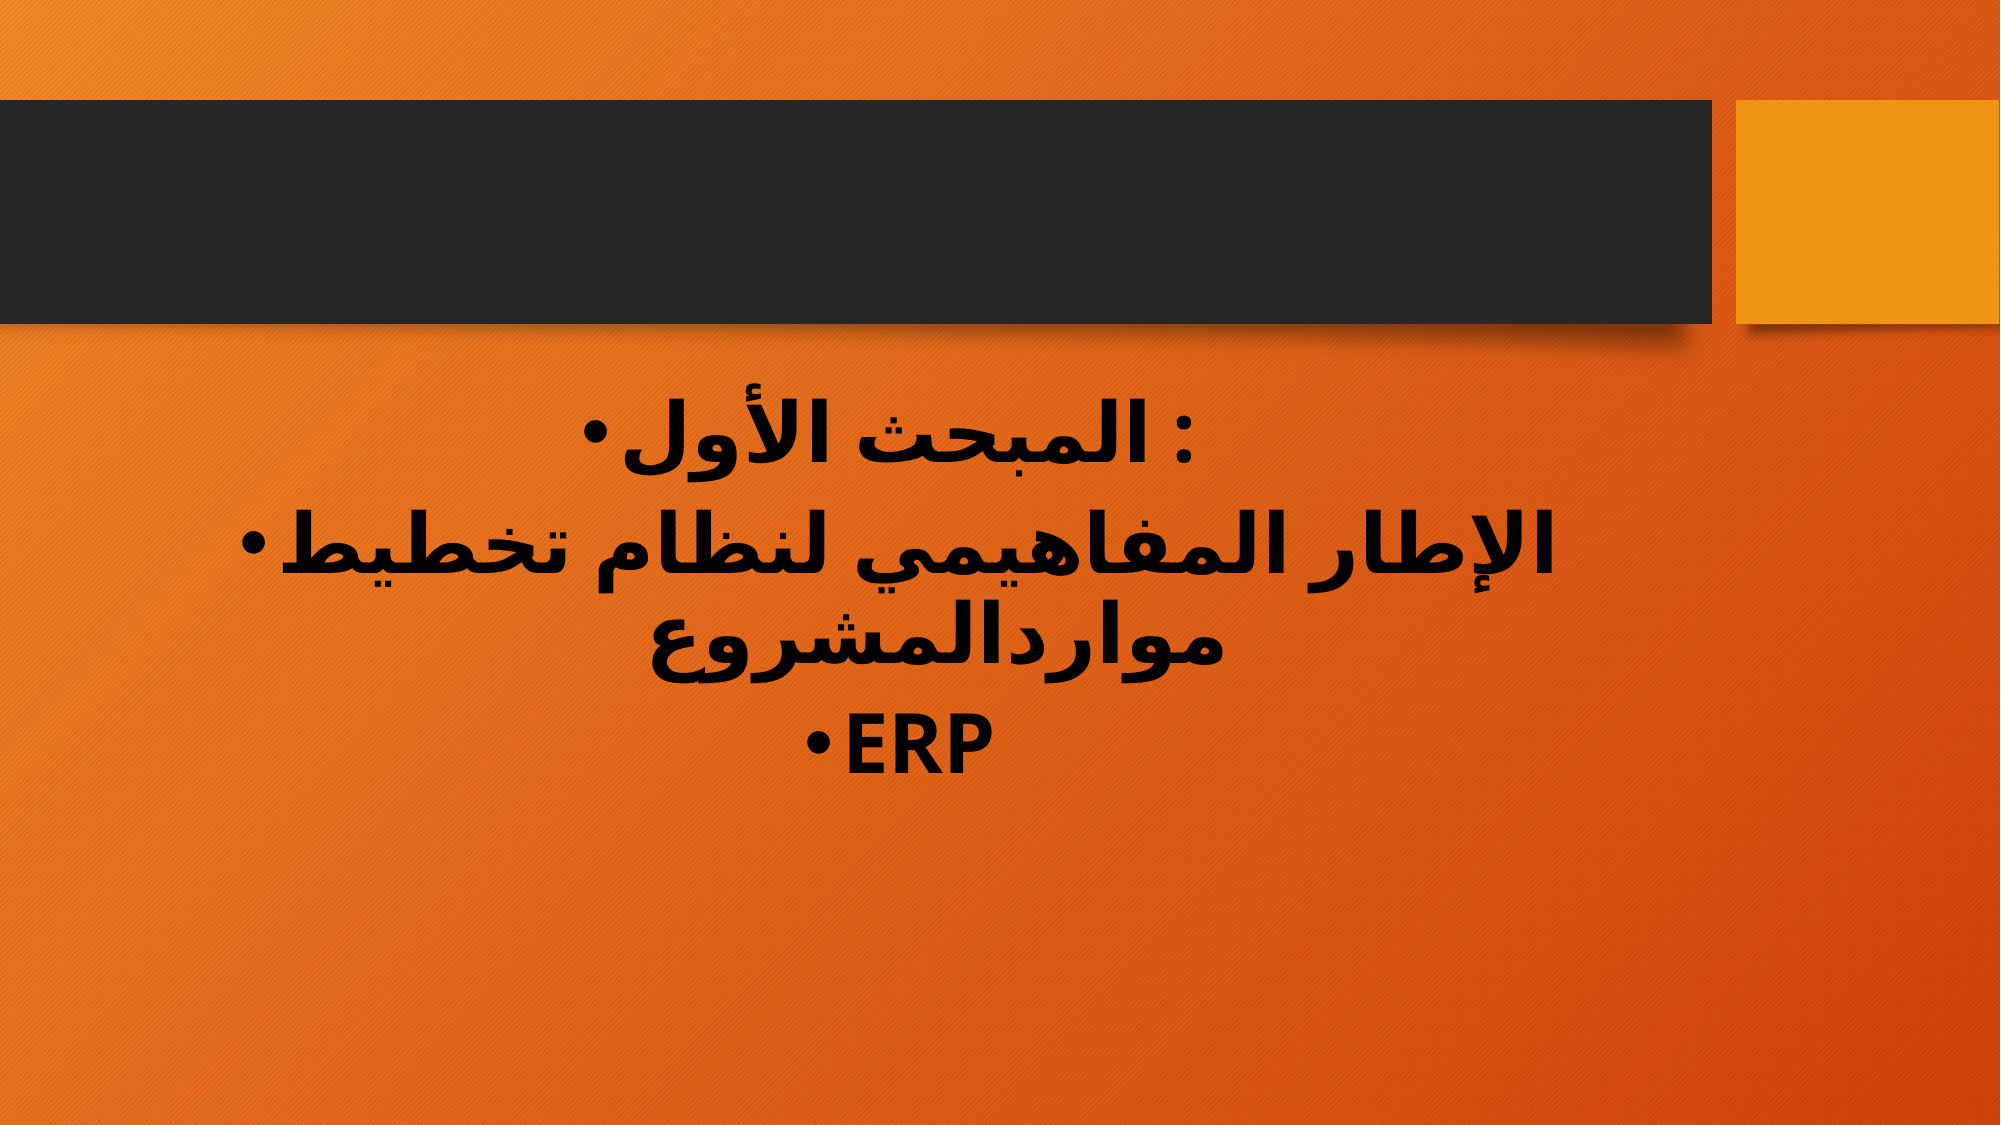

# المبحث الأول :
الإطار المفاهيمي لنظام تخطيط مواردالمشروع
ERP